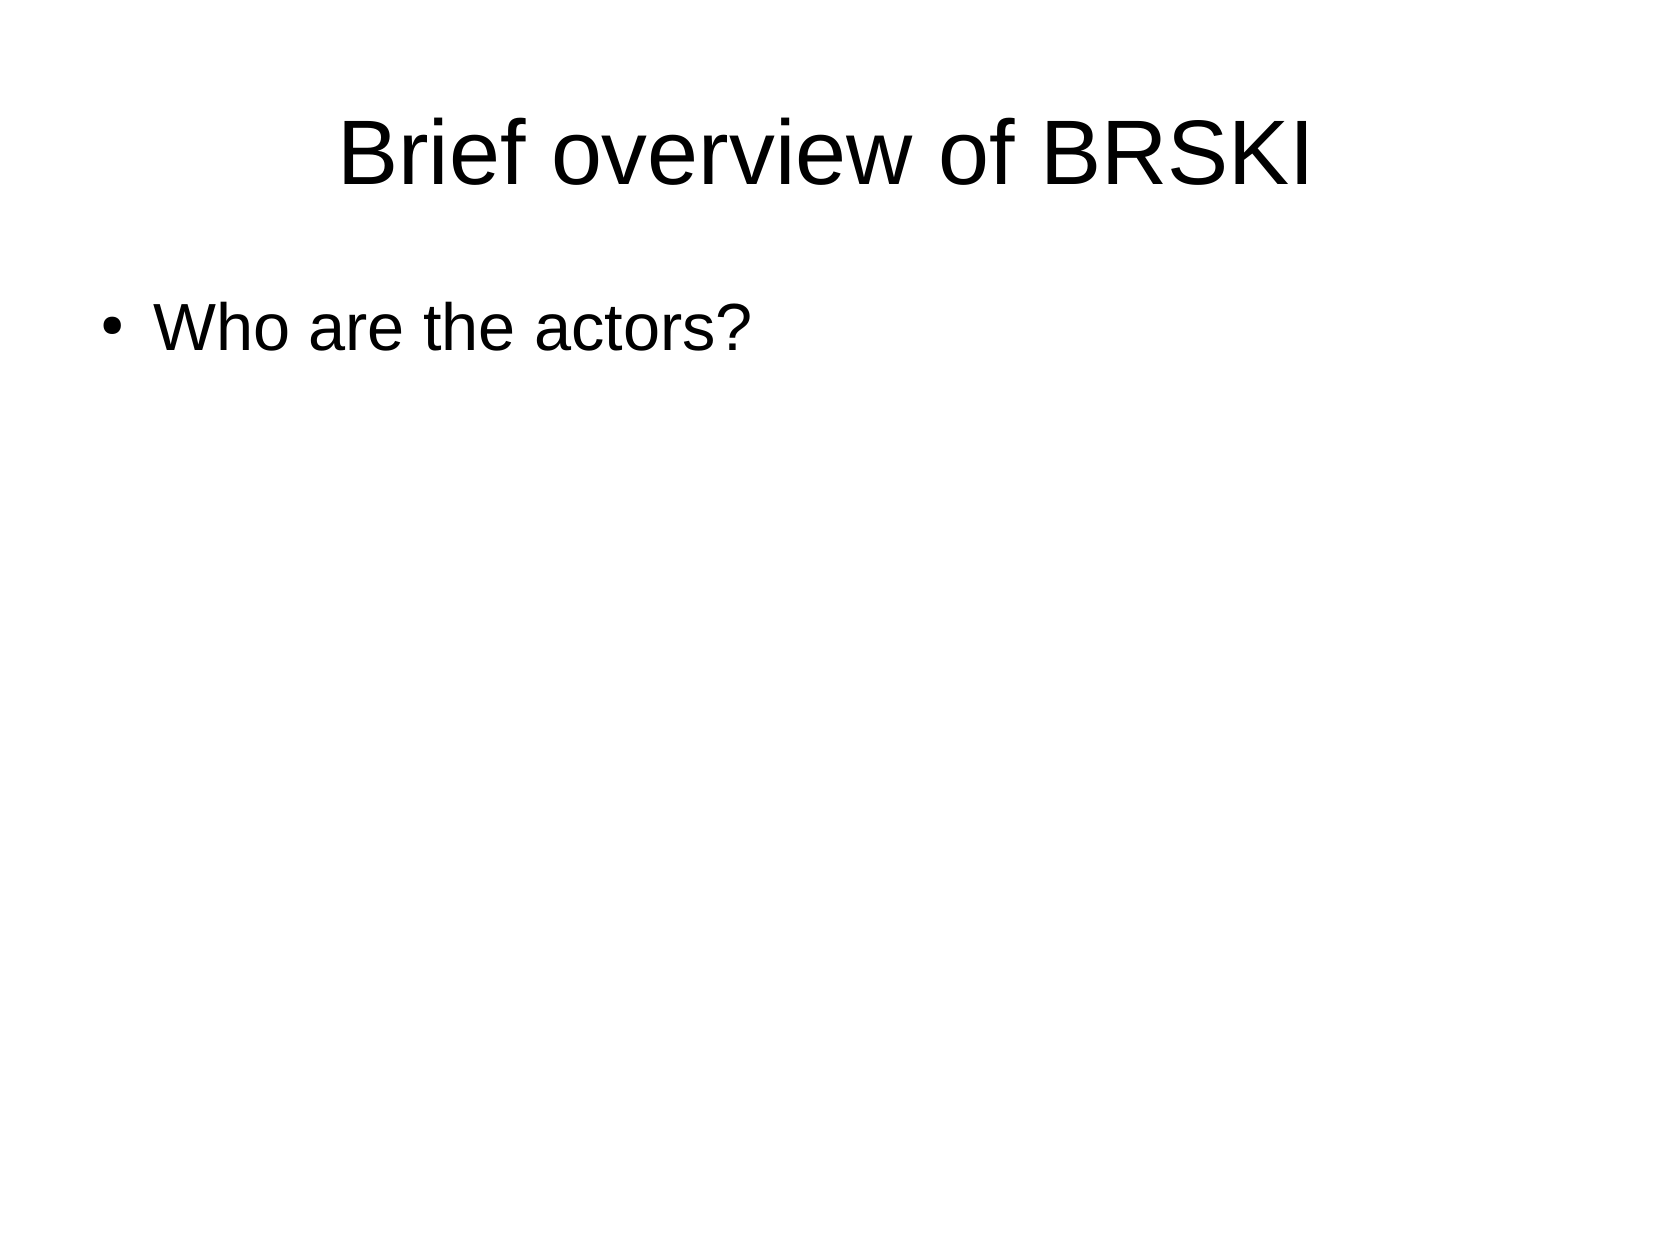

# Brief overview of BRSKI
Who are the actors?